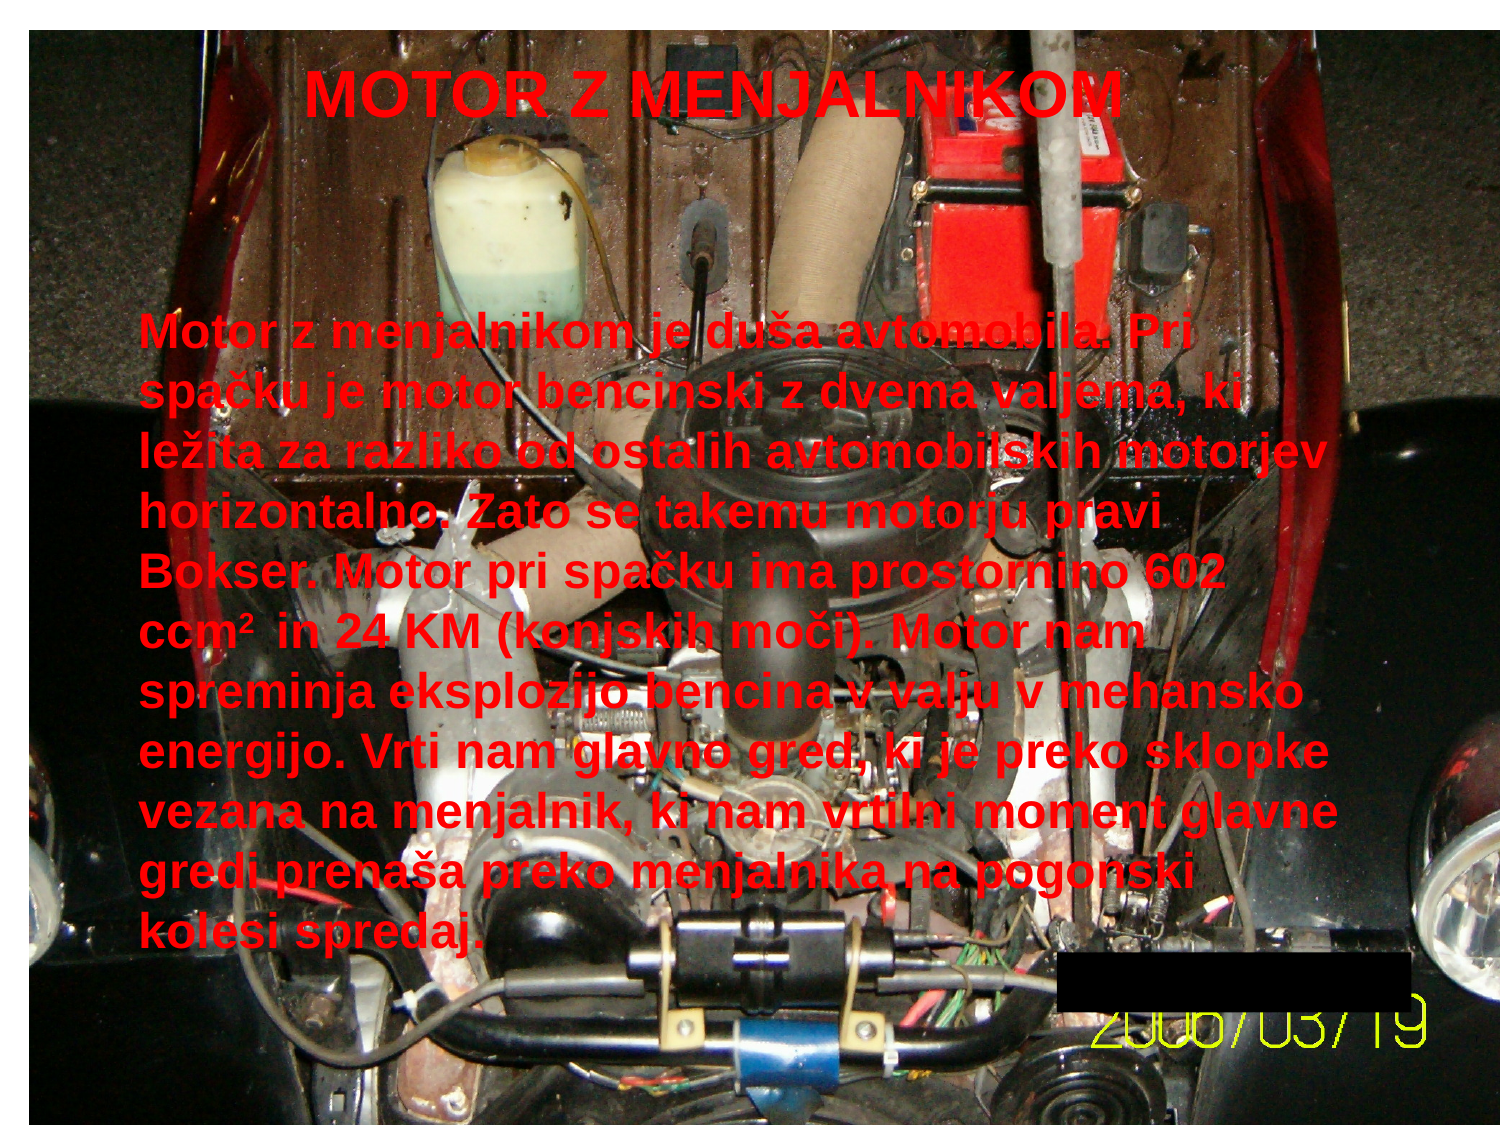

MOTOR Z MENJALNIKOM
#
Motor z menjalnikom je duša avtomobila. Pri spačku je motor bencinski z dvema valjema, ki ležita za razliko od ostalih avtomobilskih motorjev horizontalno. Zato se takemu motorju pravi Bokser. Motor pri spačku ima prostornino 602 ccm2 in 24 KM (konjskih moči). Motor nam spreminja eksplozijo bencina v valju v mehansko energijo. Vrti nam glavno gred, ki je preko sklopke vezana na menjalnik, ki nam vrtilni moment glavne gredi prenaša preko menjalnika na pogonski kolesi spredaj.